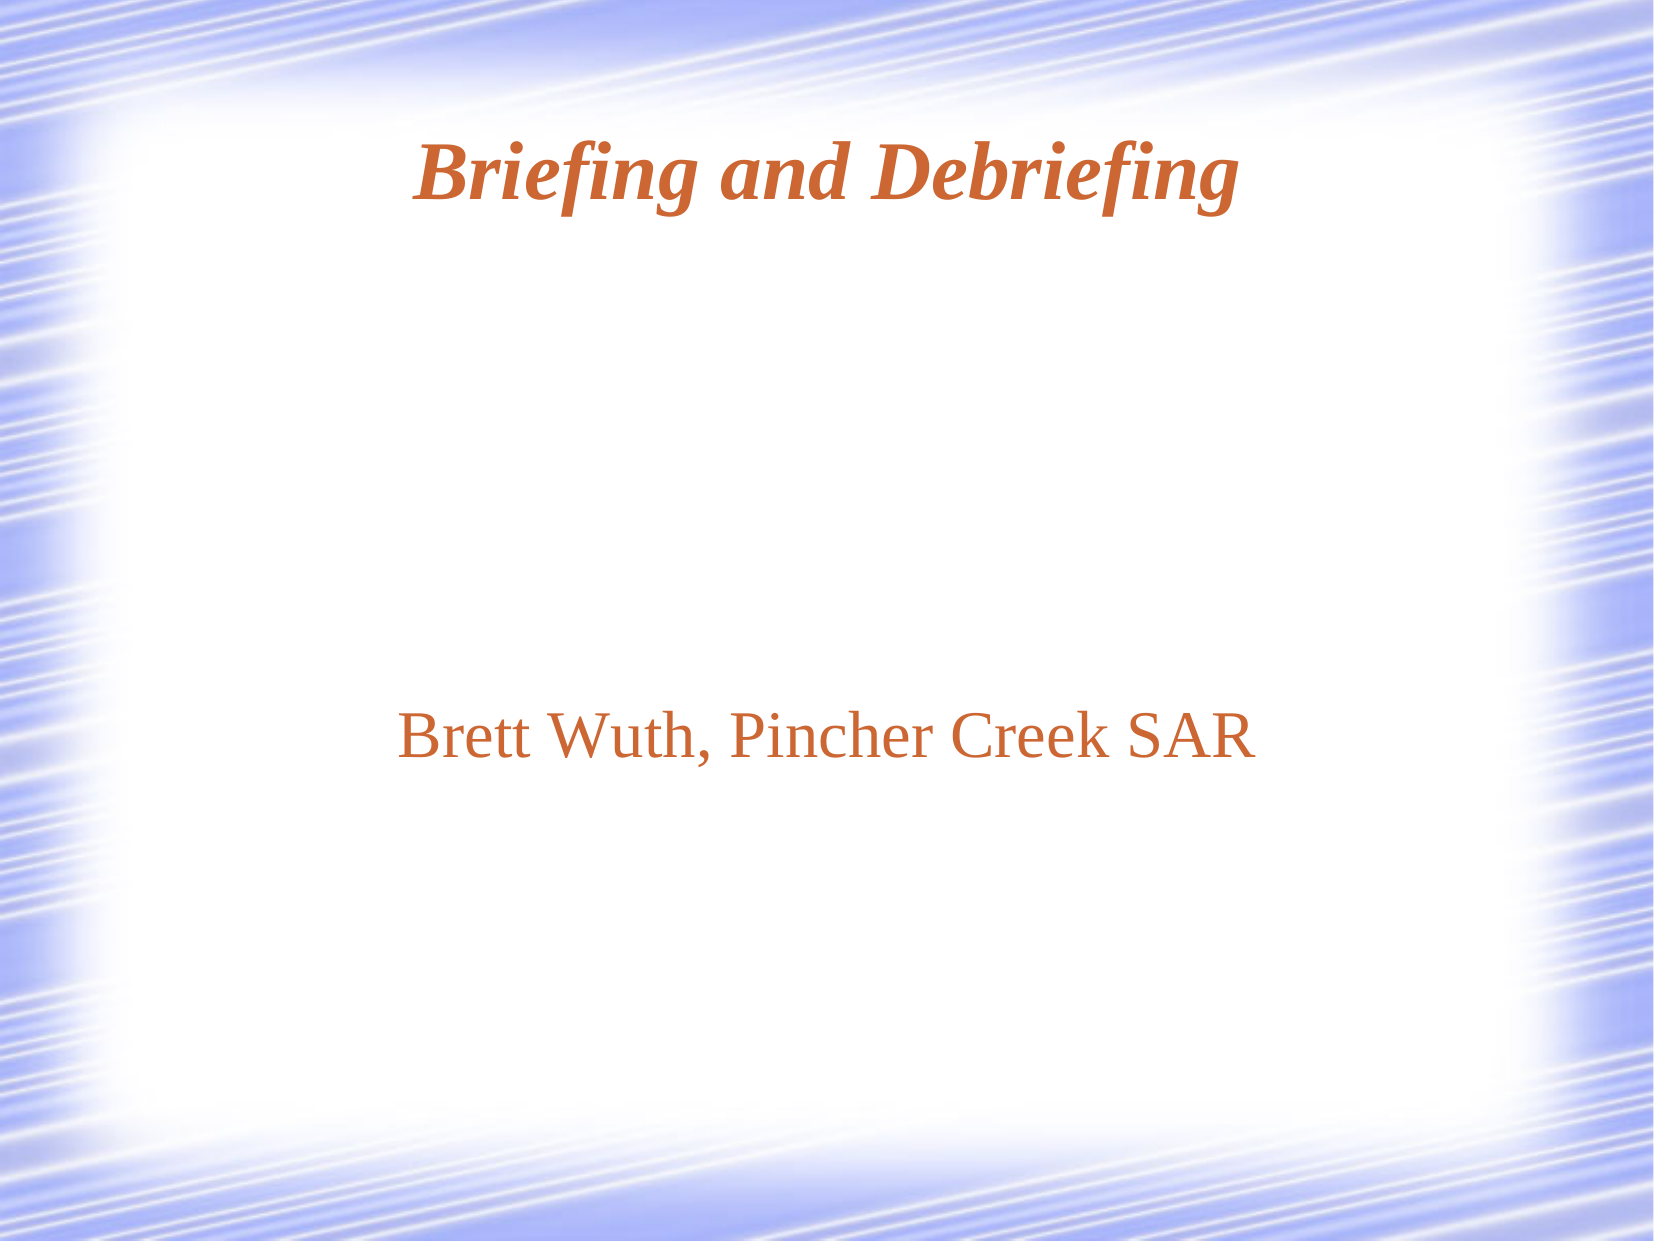

# Briefing and Debriefing
Brett Wuth, Pincher Creek SAR